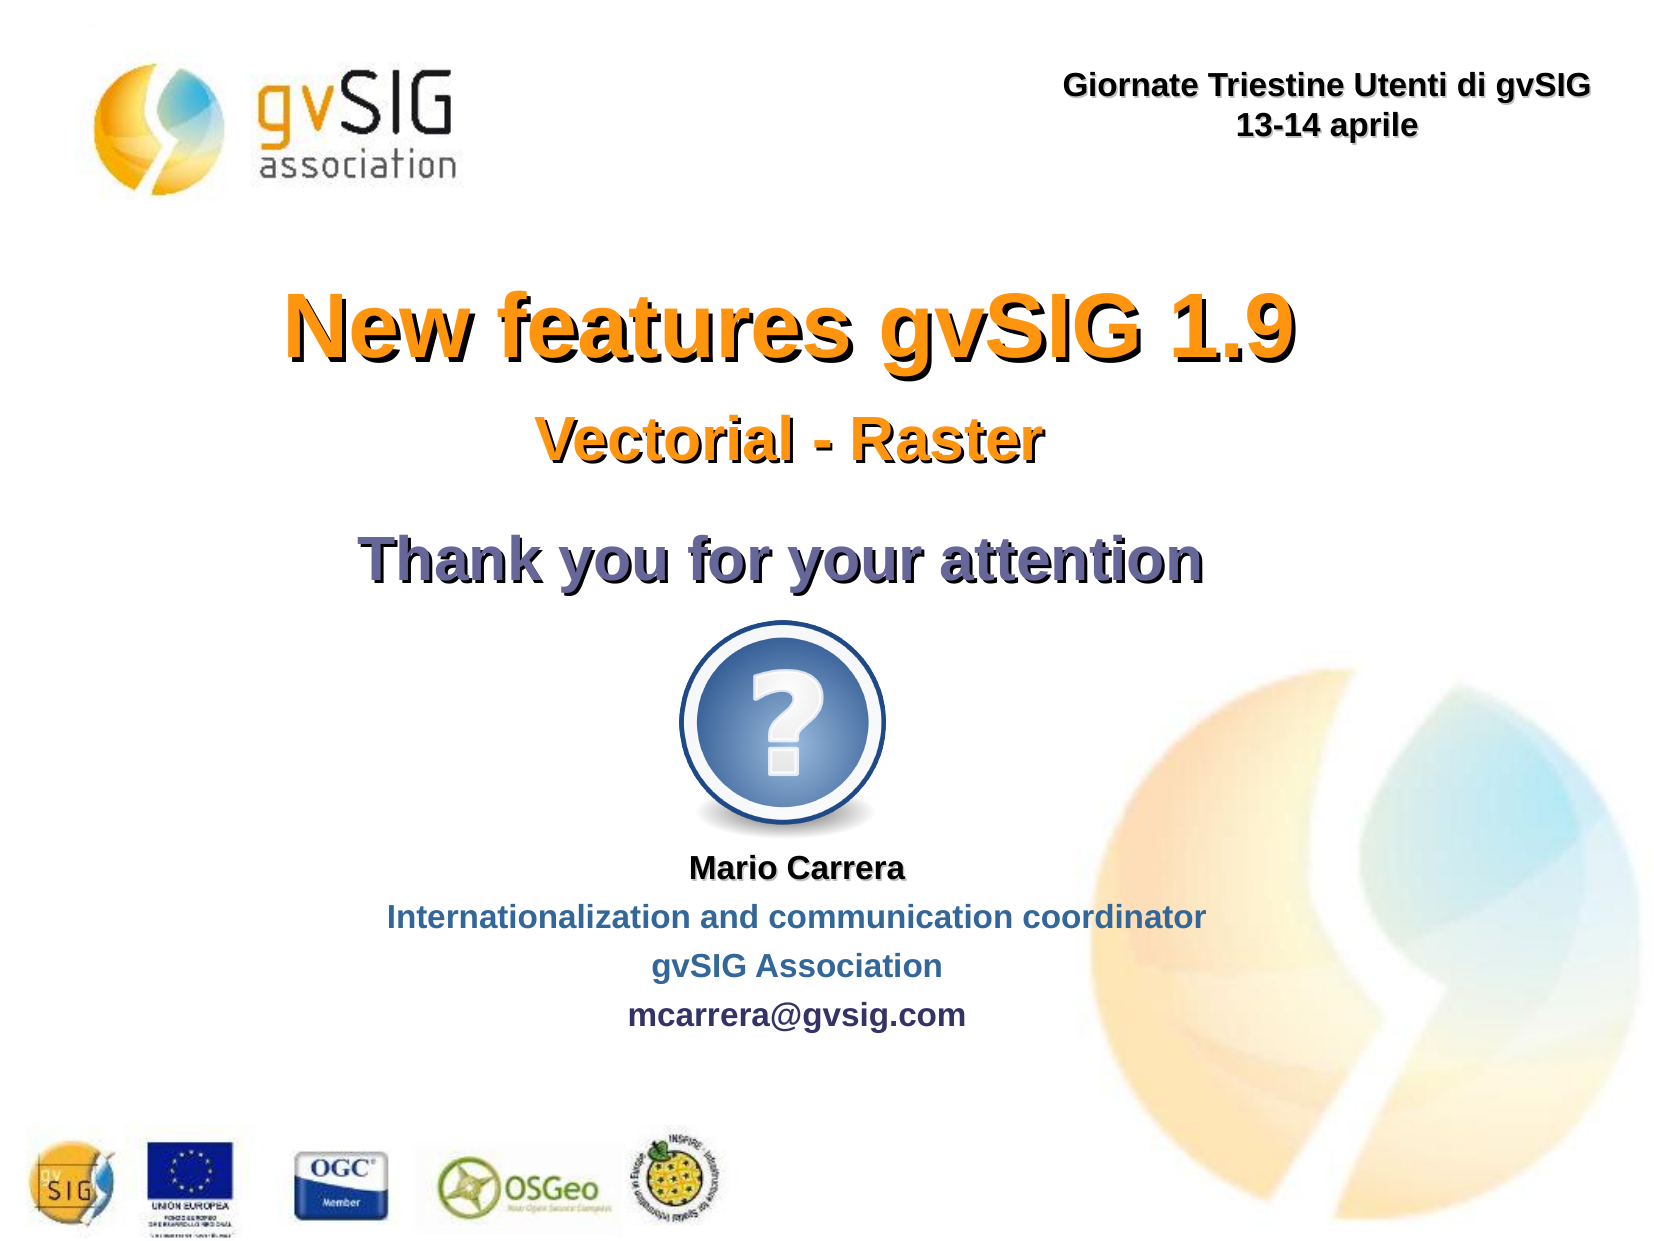

New features gvSIG 1.9
Vectorial - Raster
Thank you for your attention
Mario Carrera
Internationalization and communication coordinator
gvSIG Association
mcarrera@gvsig.com